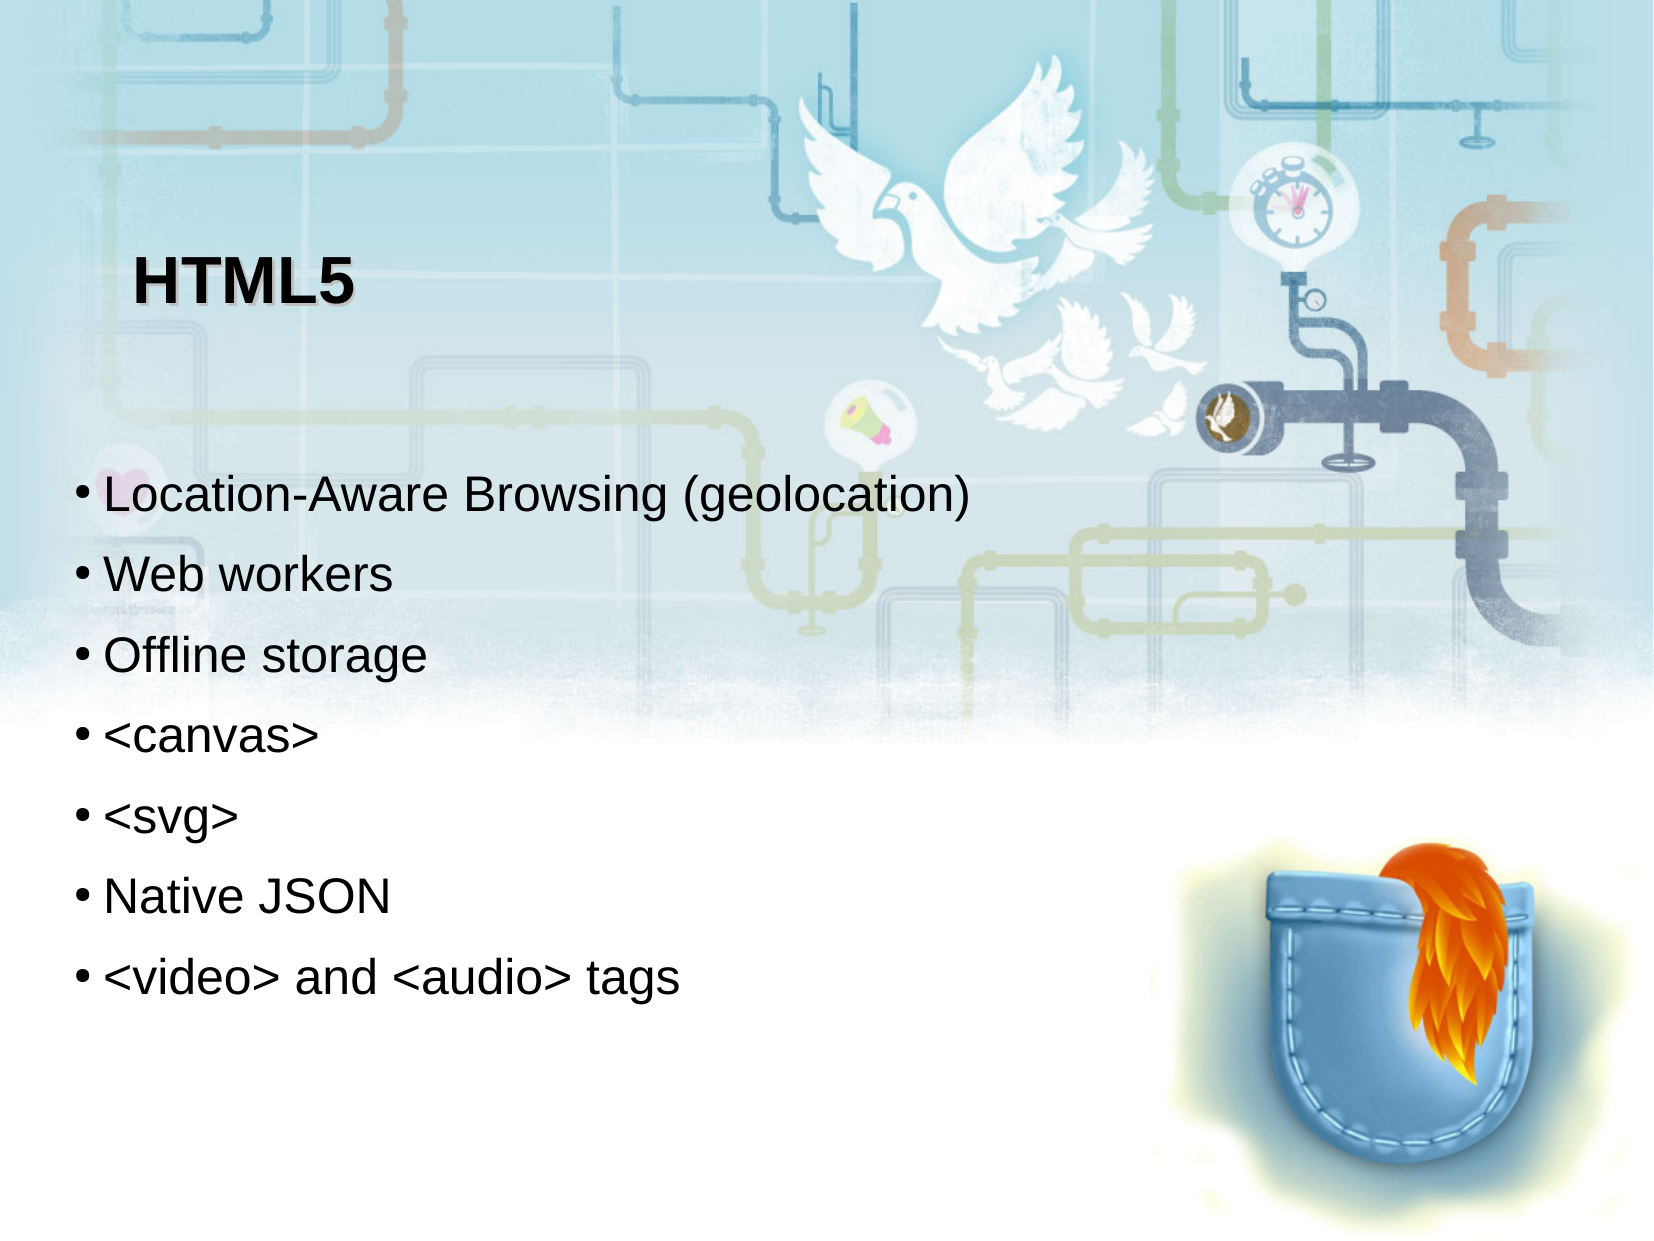

HTML5
Location-Aware Browsing (geolocation)
Web workers
Ofﬂine storage
<canvas>
<svg>
Native JSON
<video> and <audio> tags